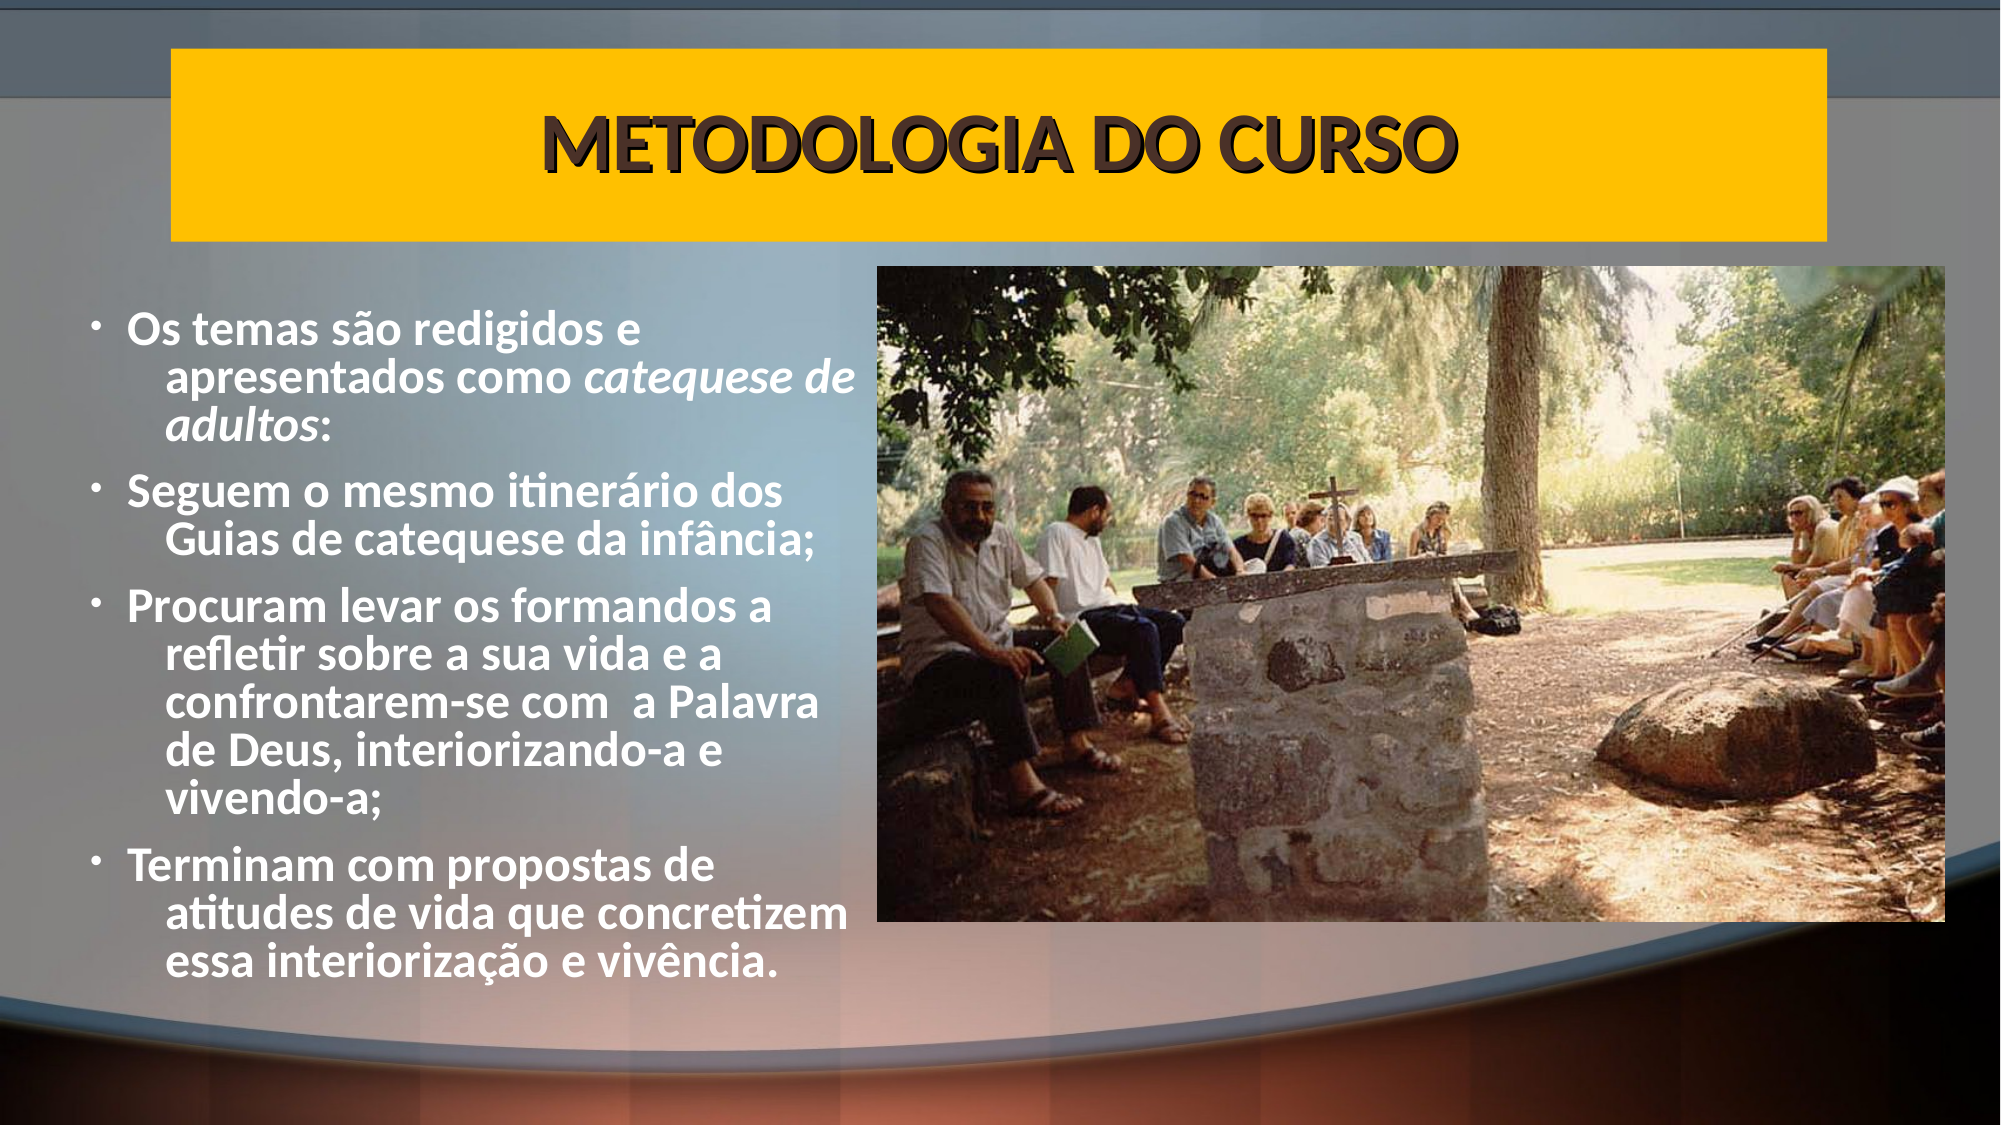

# METODOLOGIA DO CURSO
Os temas são redigidos e apresentados como catequese de adultos:
Seguem o mesmo itinerário dos Guias de catequese da infância;
Procuram levar os formandos a refletir sobre a sua vida e a confrontarem-se com a Palavra de Deus, interiorizando-a e vivendo-a;
Terminam com propostas de atitudes de vida que concretizem essa interiorização e vivência.